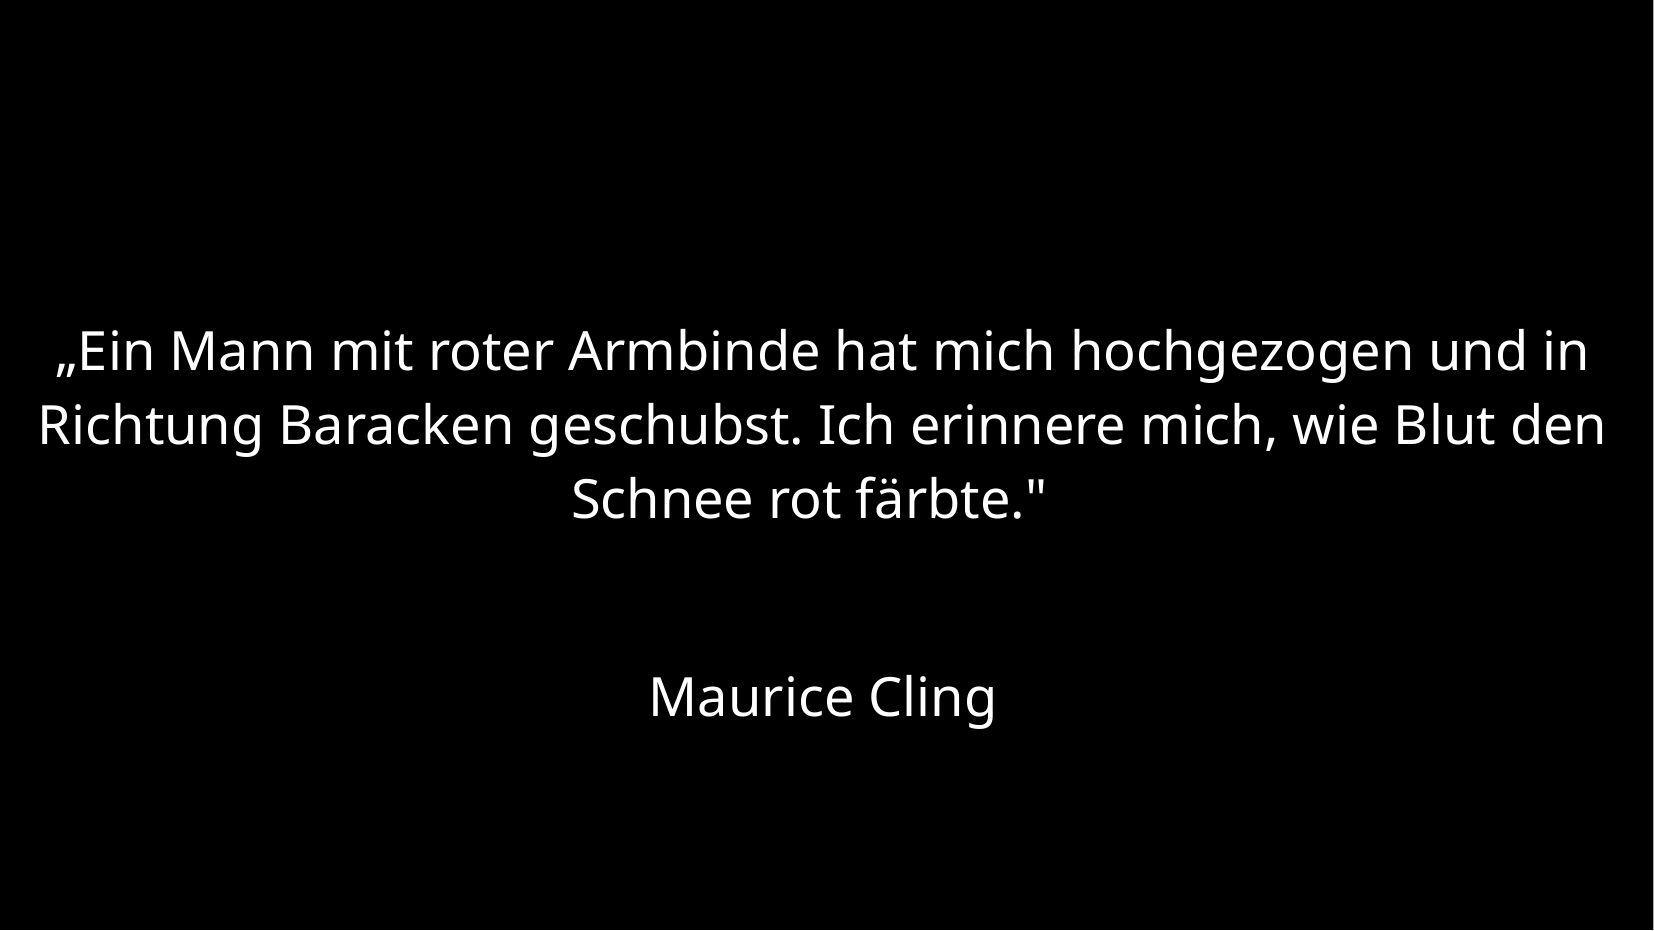

„Ein Mann mit roter Armbinde hat mich hochgezogen und in Richtung Baracken geschubst. Ich erinnere mich, wie Blut den Schnee rot färbte."
Maurice Cling